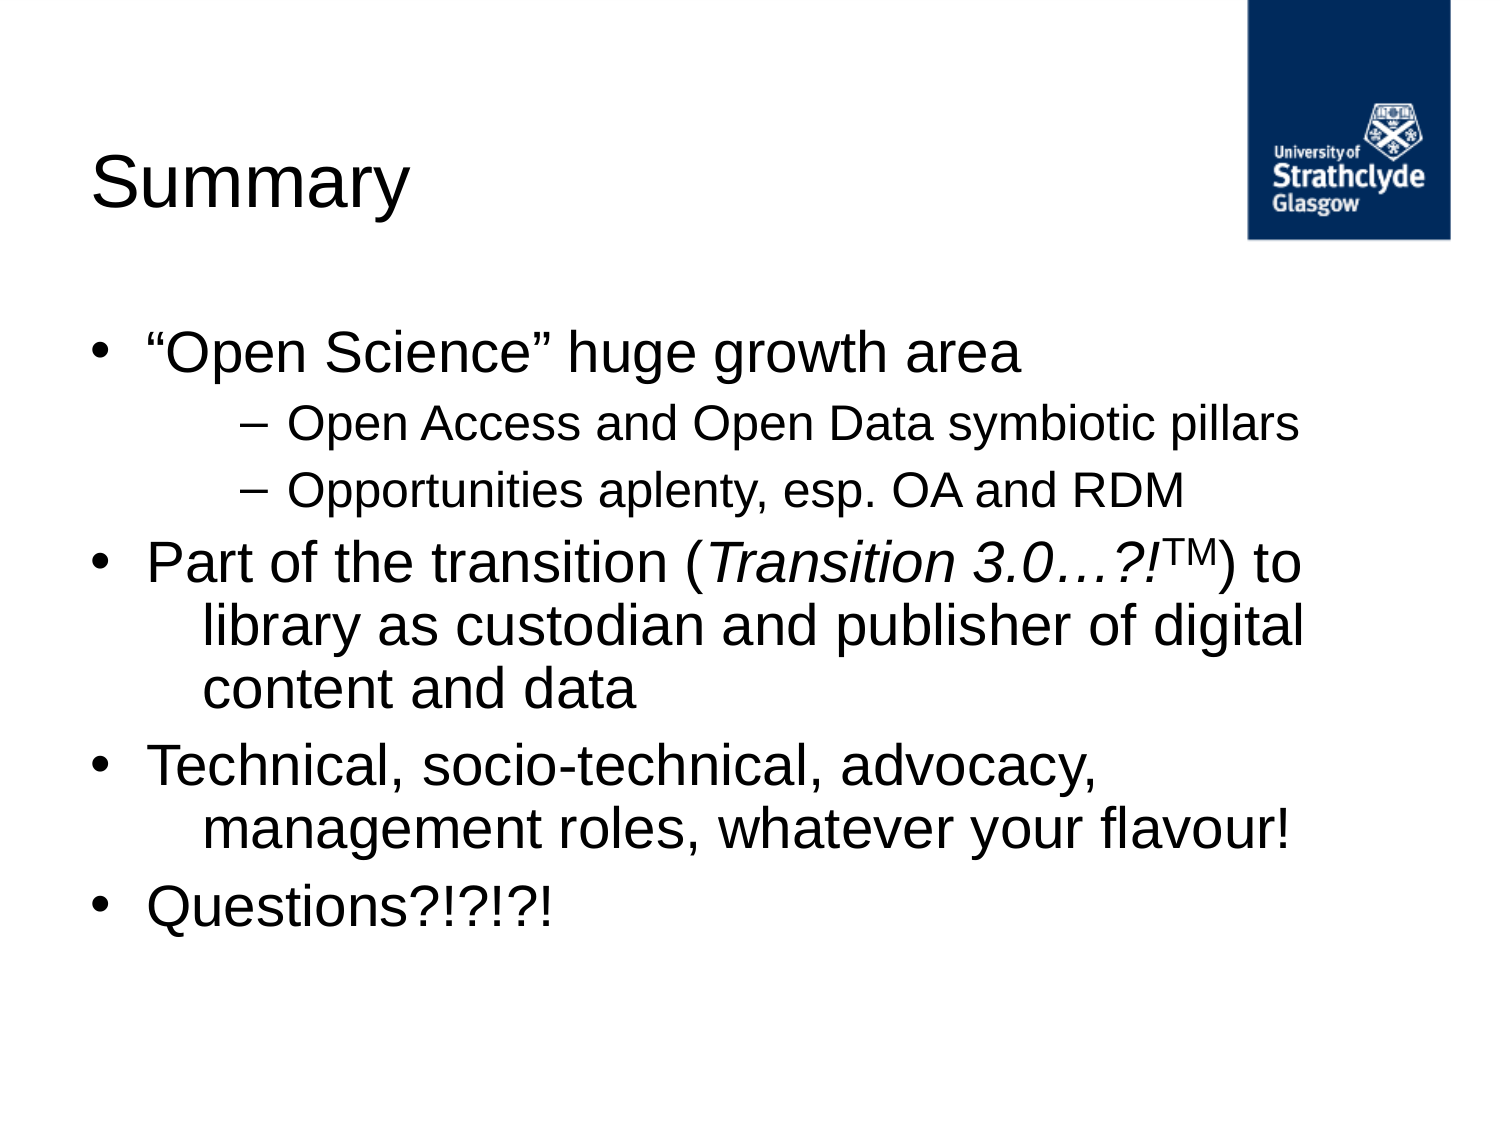

Summary
# “Open Science” huge growth area
Open Access and Open Data symbiotic pillars
Opportunities aplenty, esp. OA and RDM
Part of the transition (Transition 3.0…?!TM) to library as custodian and publisher of digital content and data
Technical, socio-technical, advocacy, management roles, whatever your flavour!
Questions?!?!?!